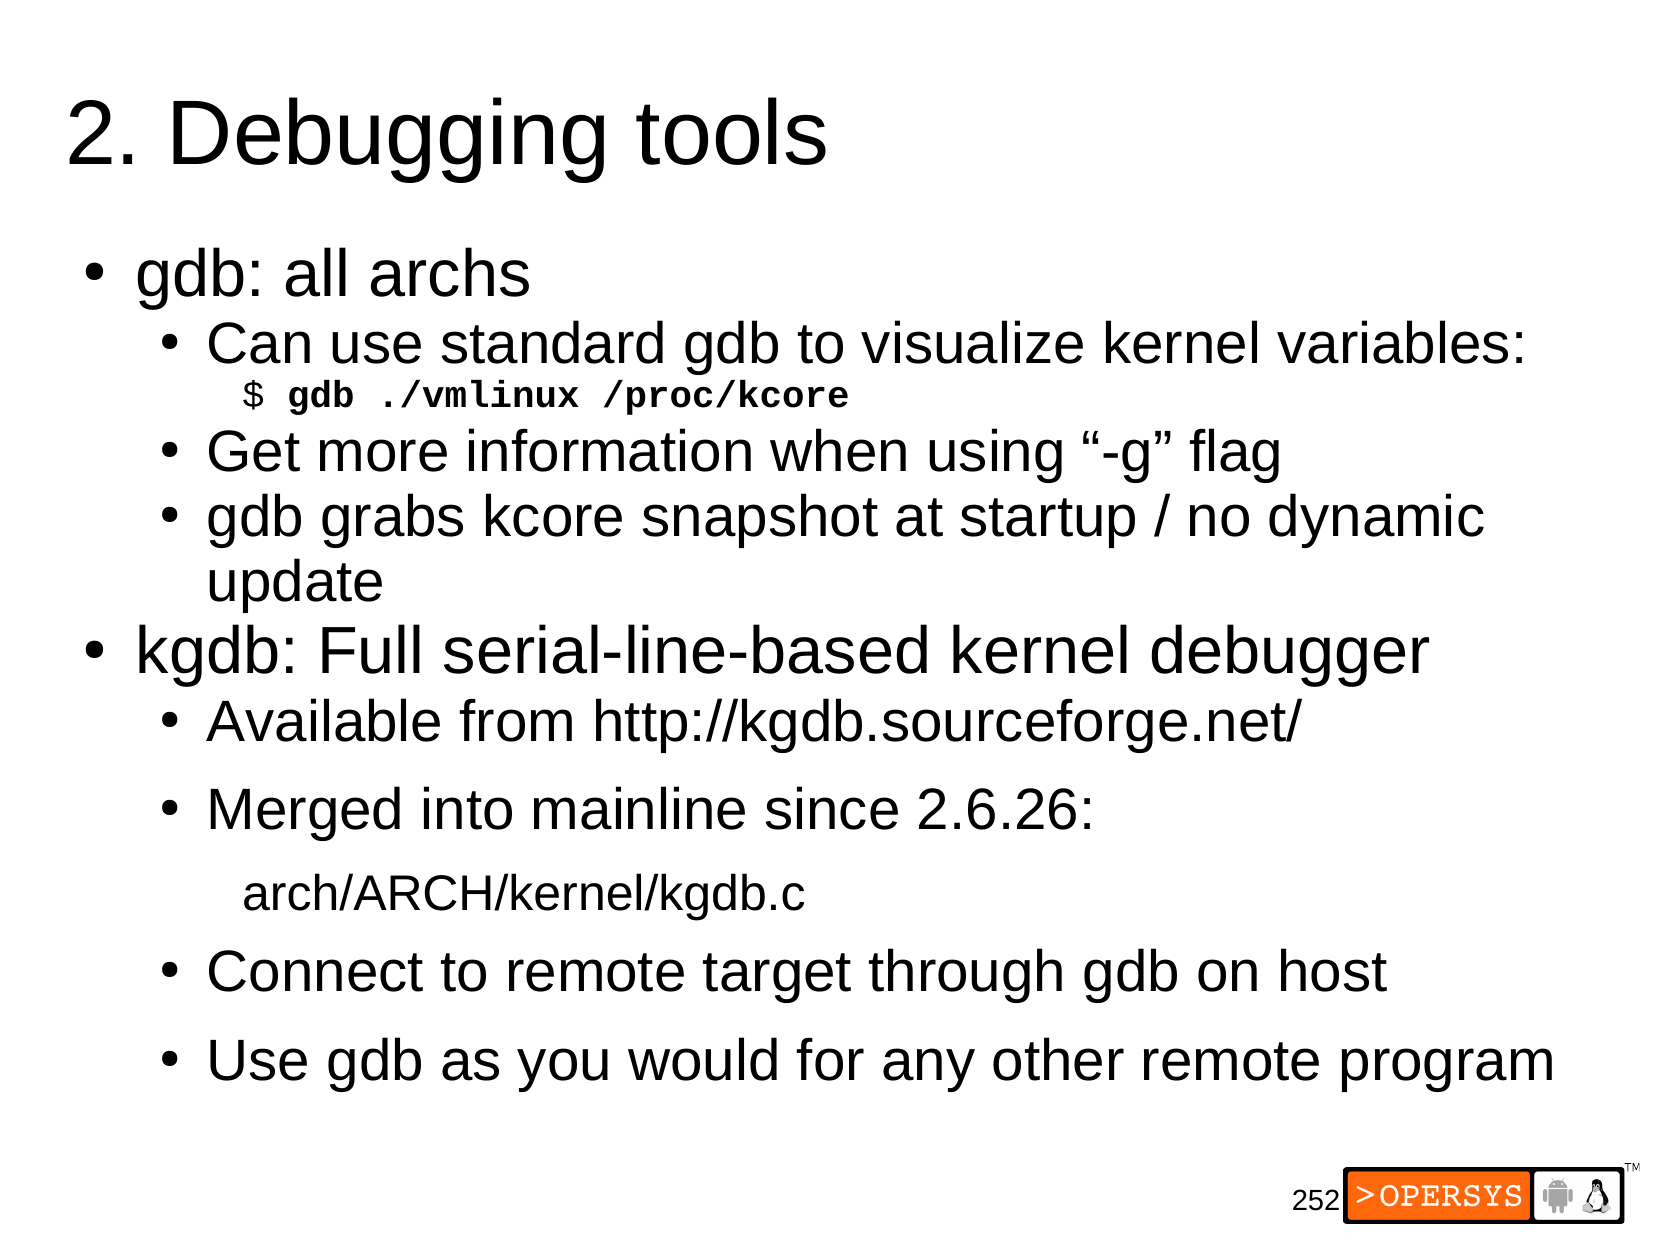

# 2. Debugging tools
gdb: all archs
Can use standard gdb to visualize kernel variables:
$ gdb ./vmlinux /proc/kcore
Get more information when using “-g” flag
gdb grabs kcore snapshot at startup / no dynamic update
kgdb: Full serial-line-based kernel debugger
Available from http://kgdb.sourceforge.net/
Merged into mainline since 2.6.26:
arch/ARCH/kernel/kgdb.c
Connect to remote target through gdb on host
Use gdb as you would for any other remote program